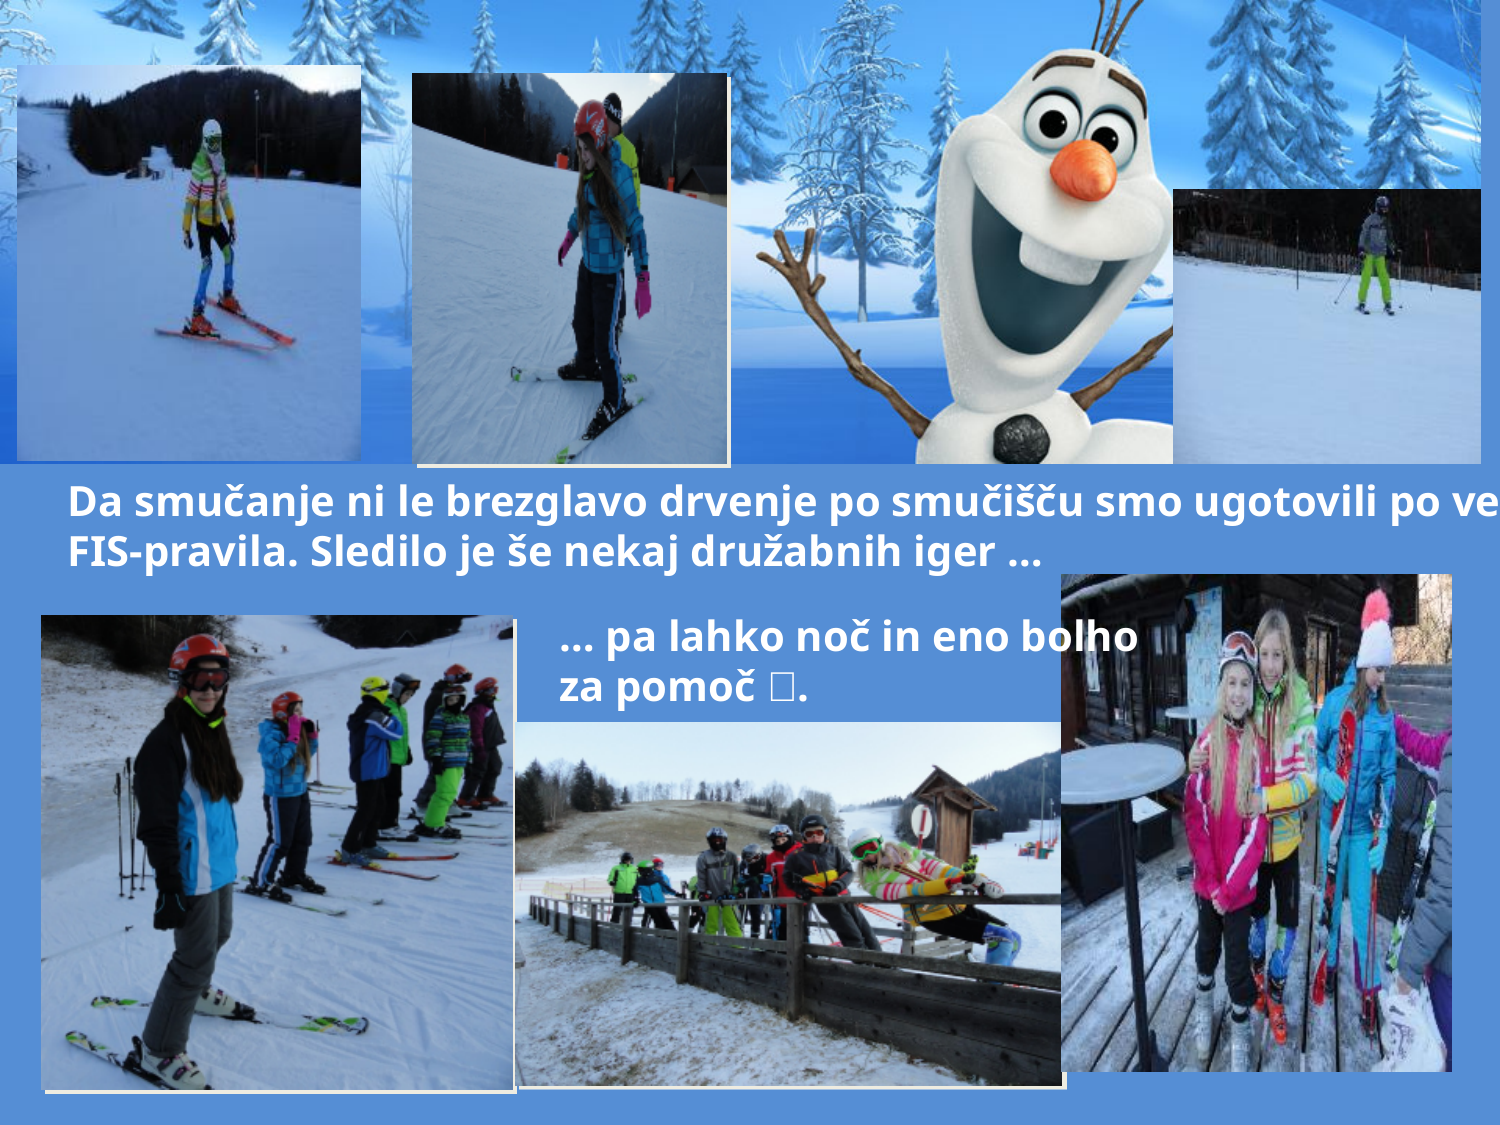

Da smučanje ni le brezglavo drvenje po smučišču smo ugotovili po večerji, ko smo spoznali
FIS-pravila. Sledilo je še nekaj družabnih iger …
… pa lahko noč in eno bolho
za pomoč .